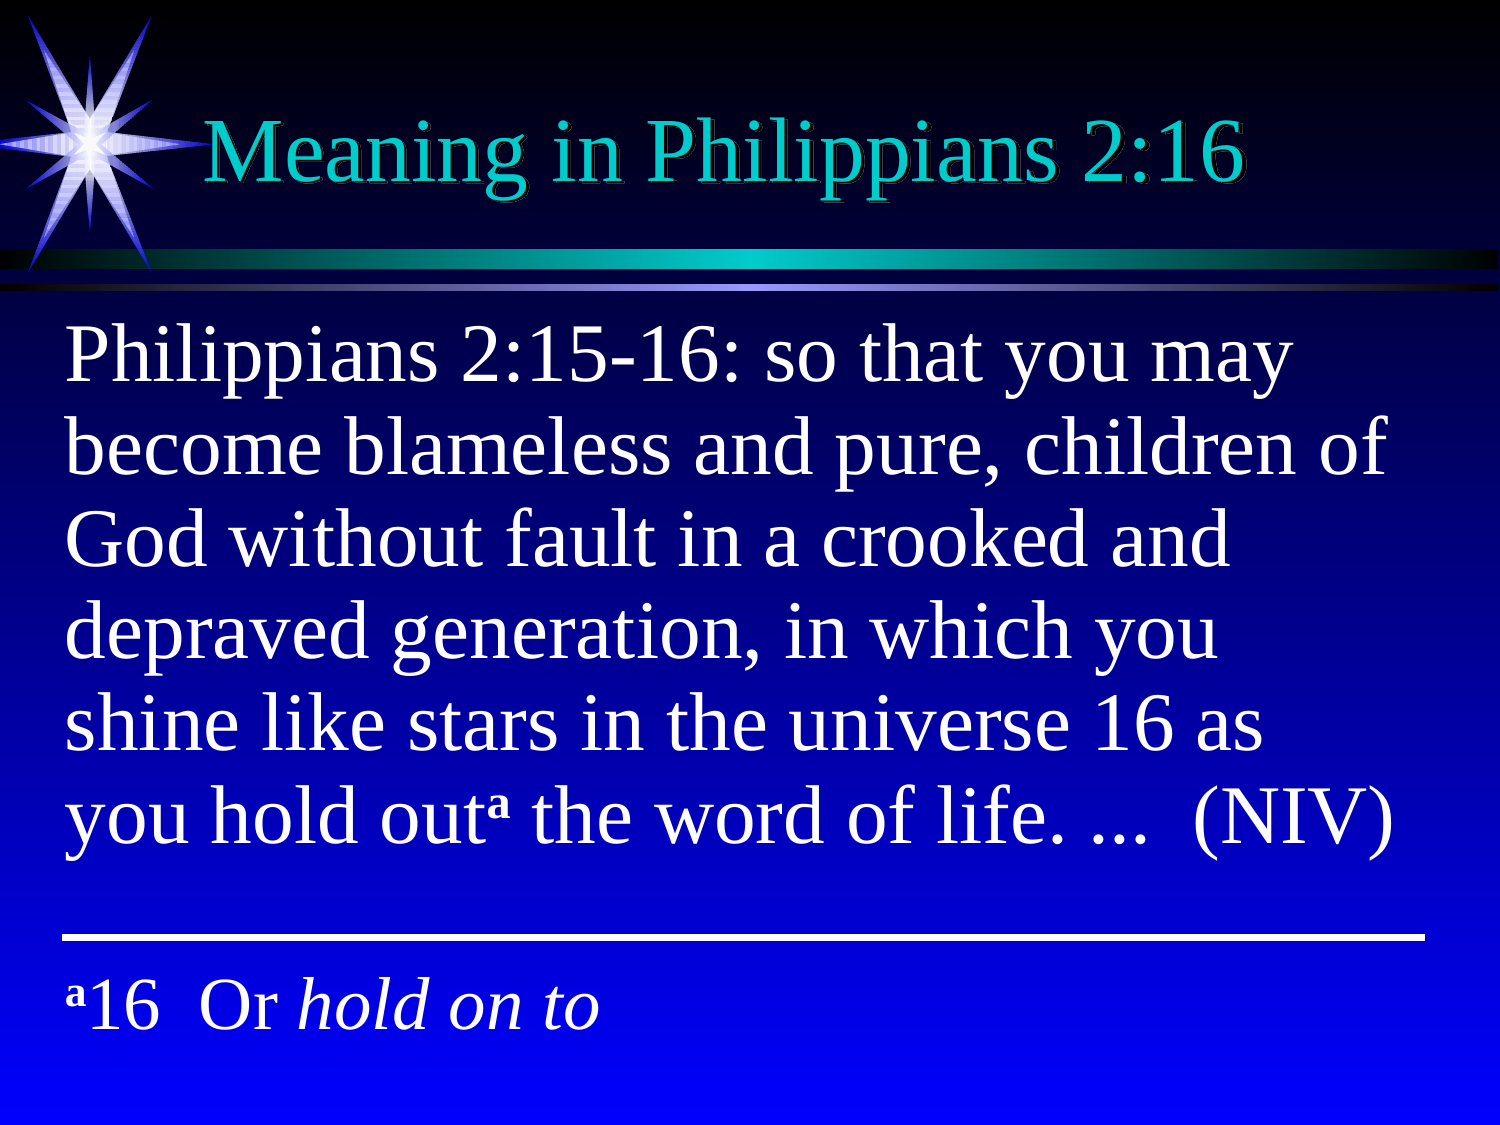

# Meaning in Philippians 2:16
Philippians 2:15-16: so that you may become blameless and pure, children of God without fault in a crooked and depraved generation, in which you shine like stars in the universe 16 as you hold outa the word of life. ... (NIV)
a16 Or hold on to